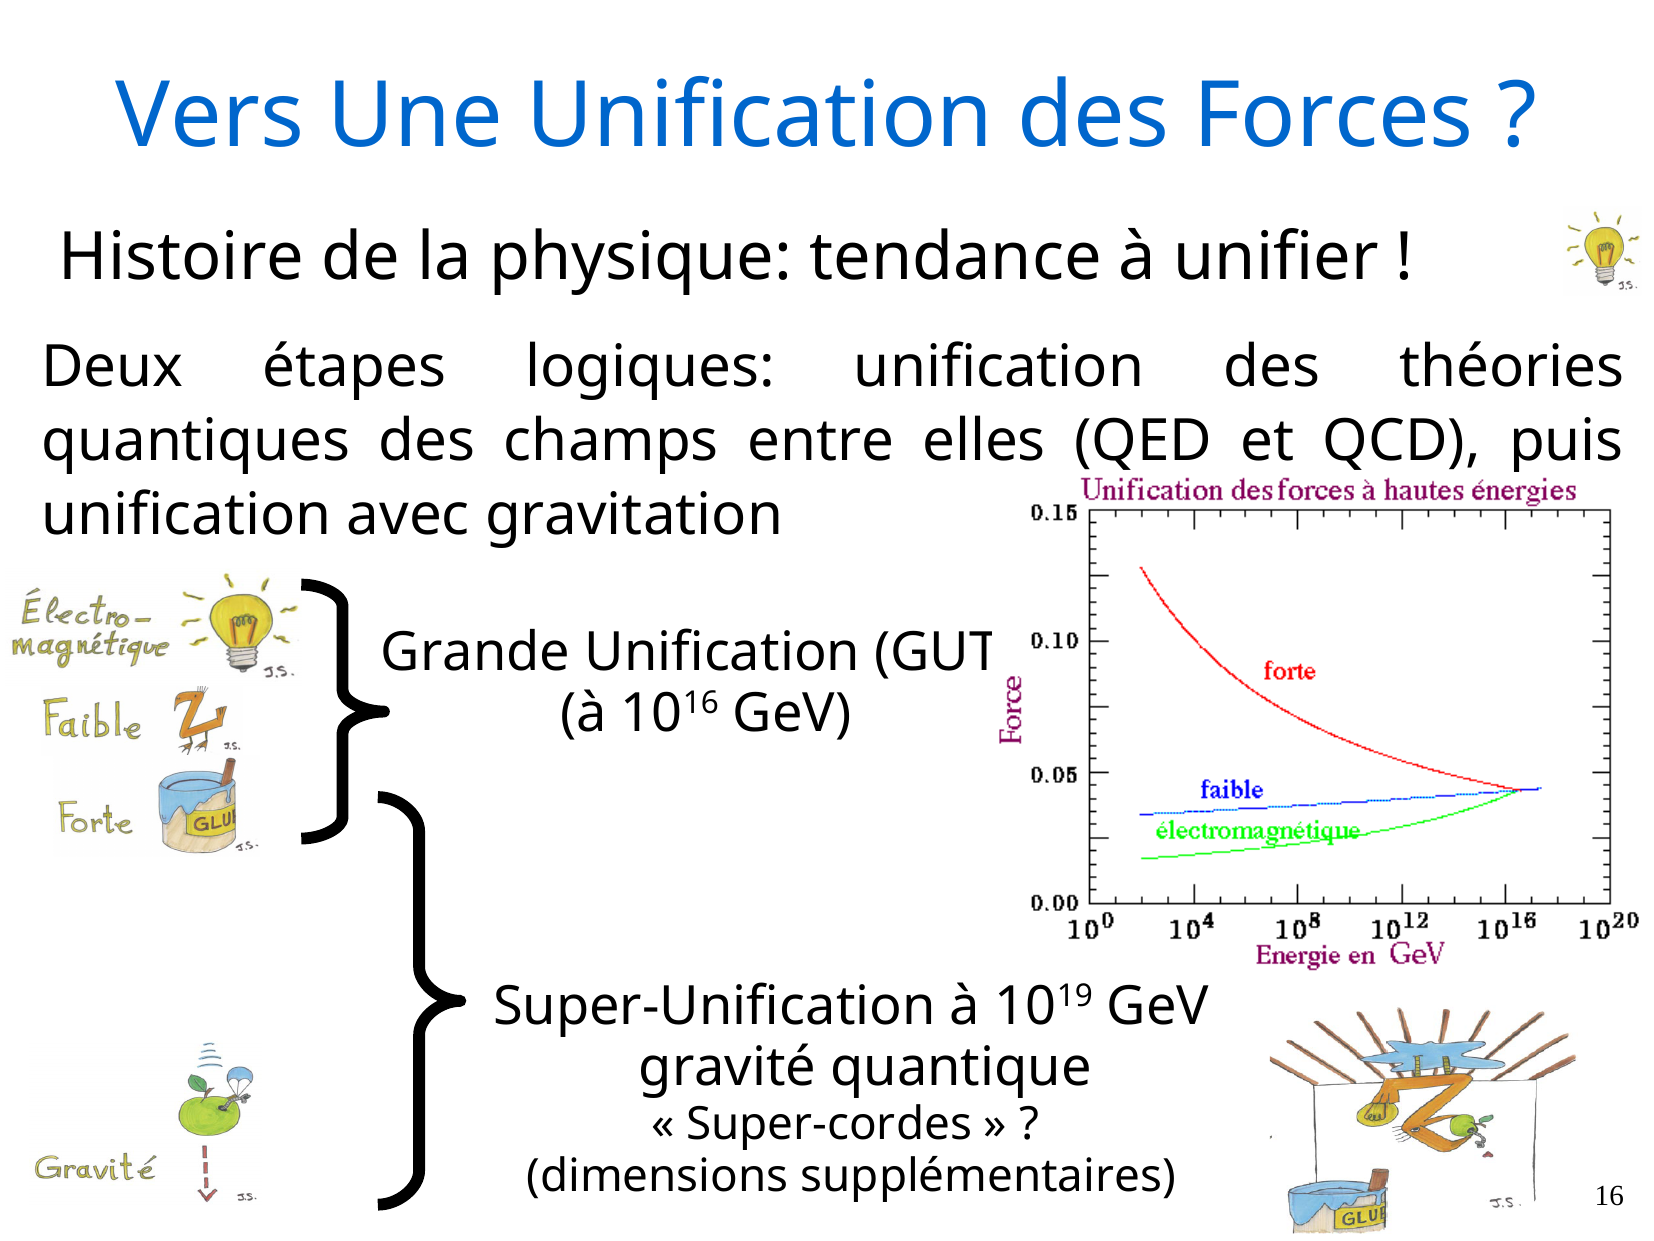

# Vers Une Unification des Forces ?
Histoire de la physique: tendance à unifier !
Deux étapes logiques: unification des théories quantiques des champs entre elles (QED et QCD), puis unification avec gravitation
Grande Unification (GUT)
(à 1016 GeV)‏
Super-Unification à 1019 GeV
 gravité quantique
« Super-cordes » ?
(dimensions supplémentaires)‏
16